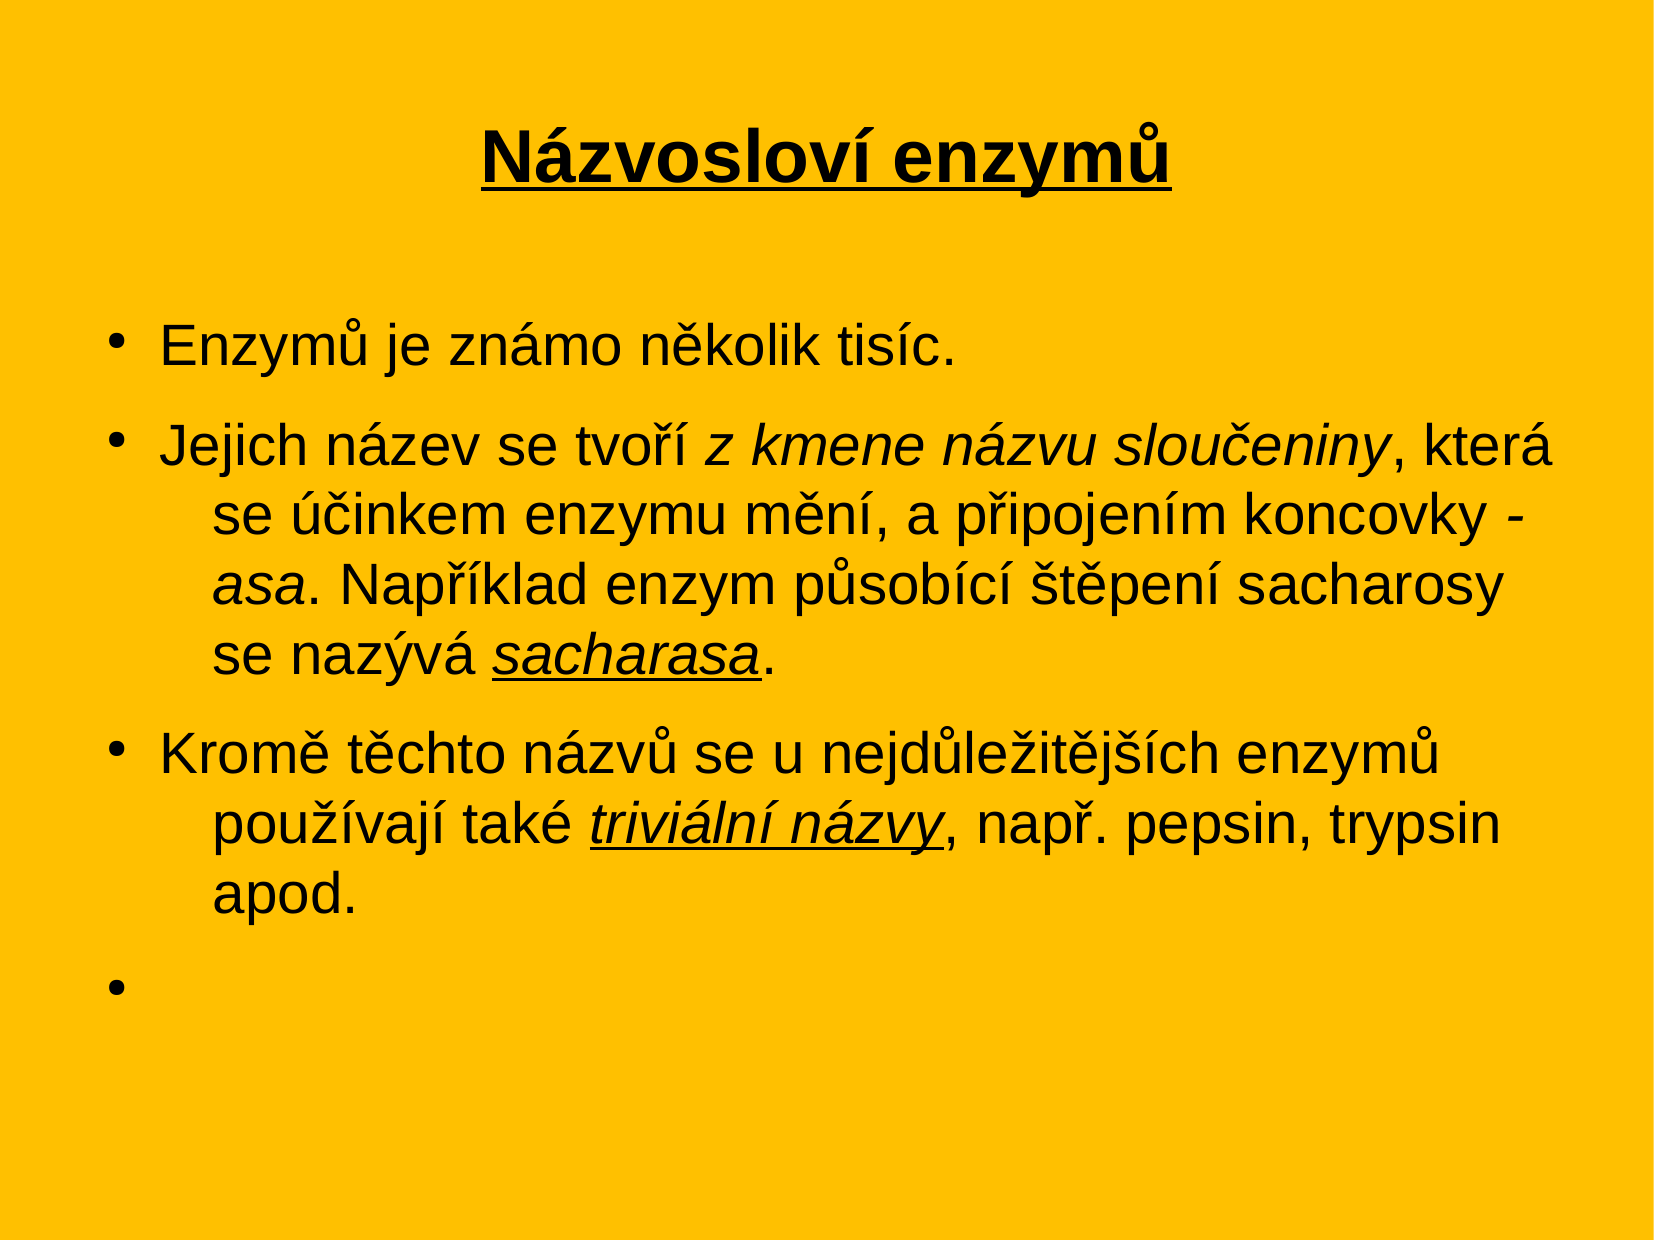

# Názvosloví enzymů
Enzymů je známo několik tisíc.
Jejich název se tvoří z kmene názvu sloučeniny, která se účinkem enzymu mění, a připojením koncovky -asa. Například enzym působící štěpení sacharosy se nazývá sacharasa.
Kromě těchto názvů se u nejdůležitějších enzymů používají také triviální názvy, např. pepsin, trypsin apod.